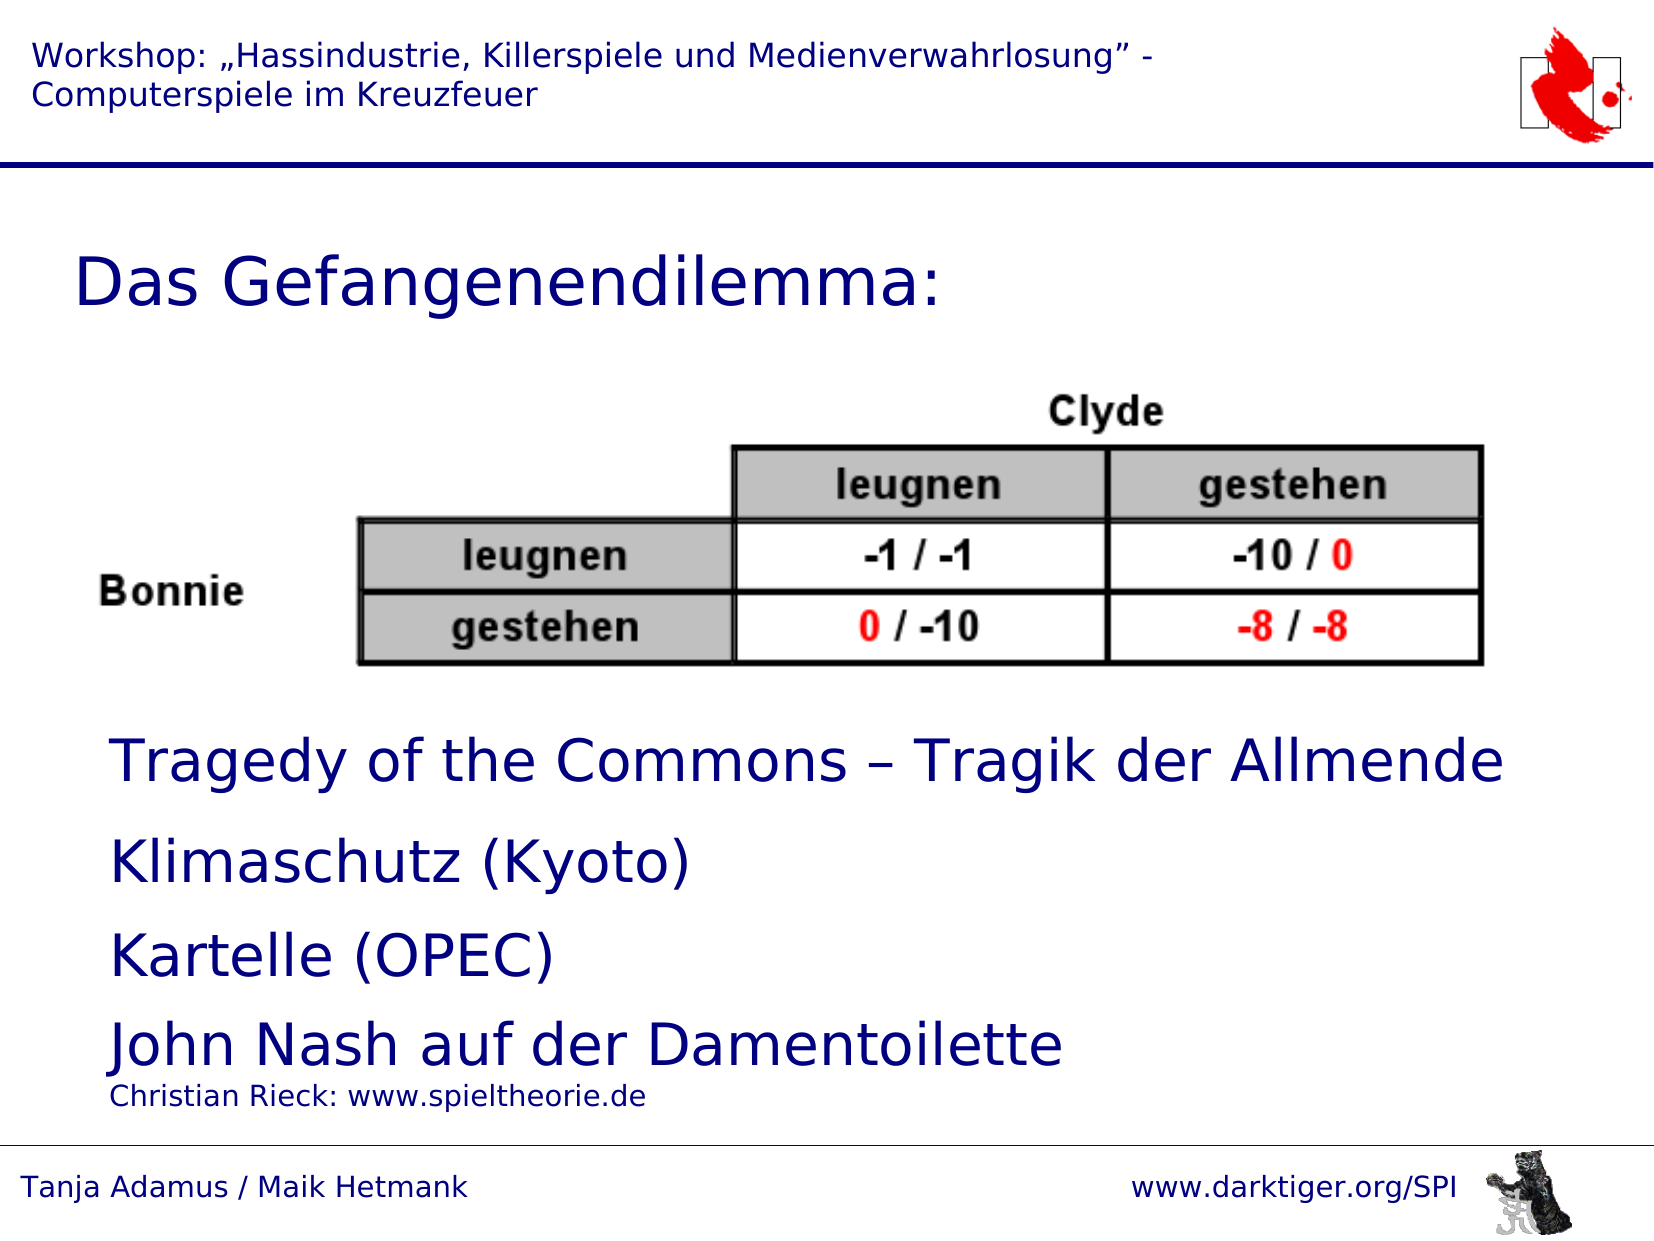

Workshop: „Hassindustrie, Killerspiele und Medienverwahrlosung” - Computerspiele im Kreuzfeuer
Das Gefangenendilemma:
Tragedy of the Commons – Tragik der Allmende
Klimaschutz (Kyoto)
Kartelle (OPEC)
John Nash auf der Damentoilette
Christian Rieck: www.spieltheorie.de